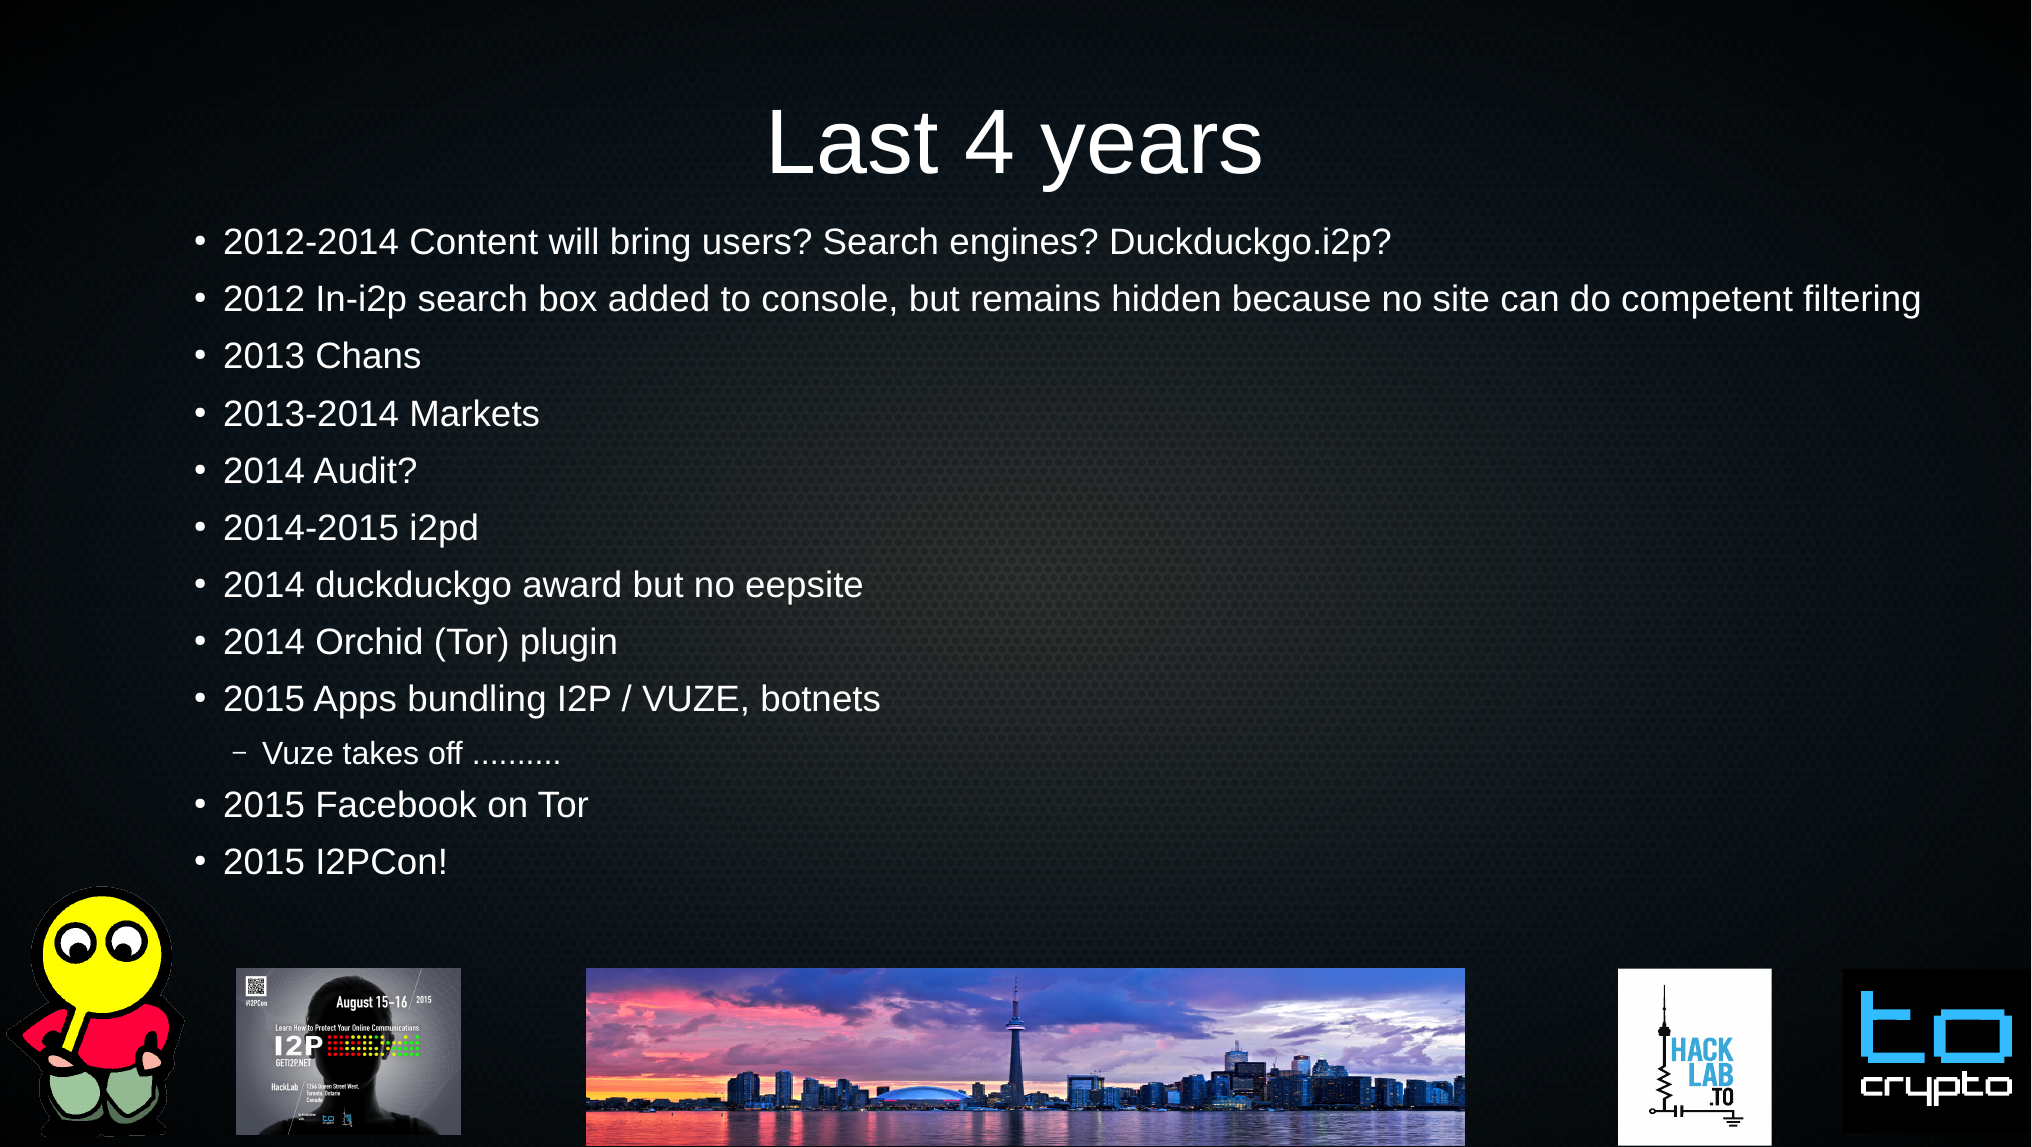

# Last 4 years
2012-2014 Content will bring users? Search engines? Duckduckgo.i2p?
2012 In-i2p search box added to console, but remains hidden because no site can do competent filtering
2013 Chans
2013-2014 Markets
2014 Audit?
2014-2015 i2pd
2014 duckduckgo award but no eepsite
2014 Orchid (Tor) plugin
2015 Apps bundling I2P / VUZE, botnets
Vuze takes off ..........
2015 Facebook on Tor
2015 I2PCon!
15